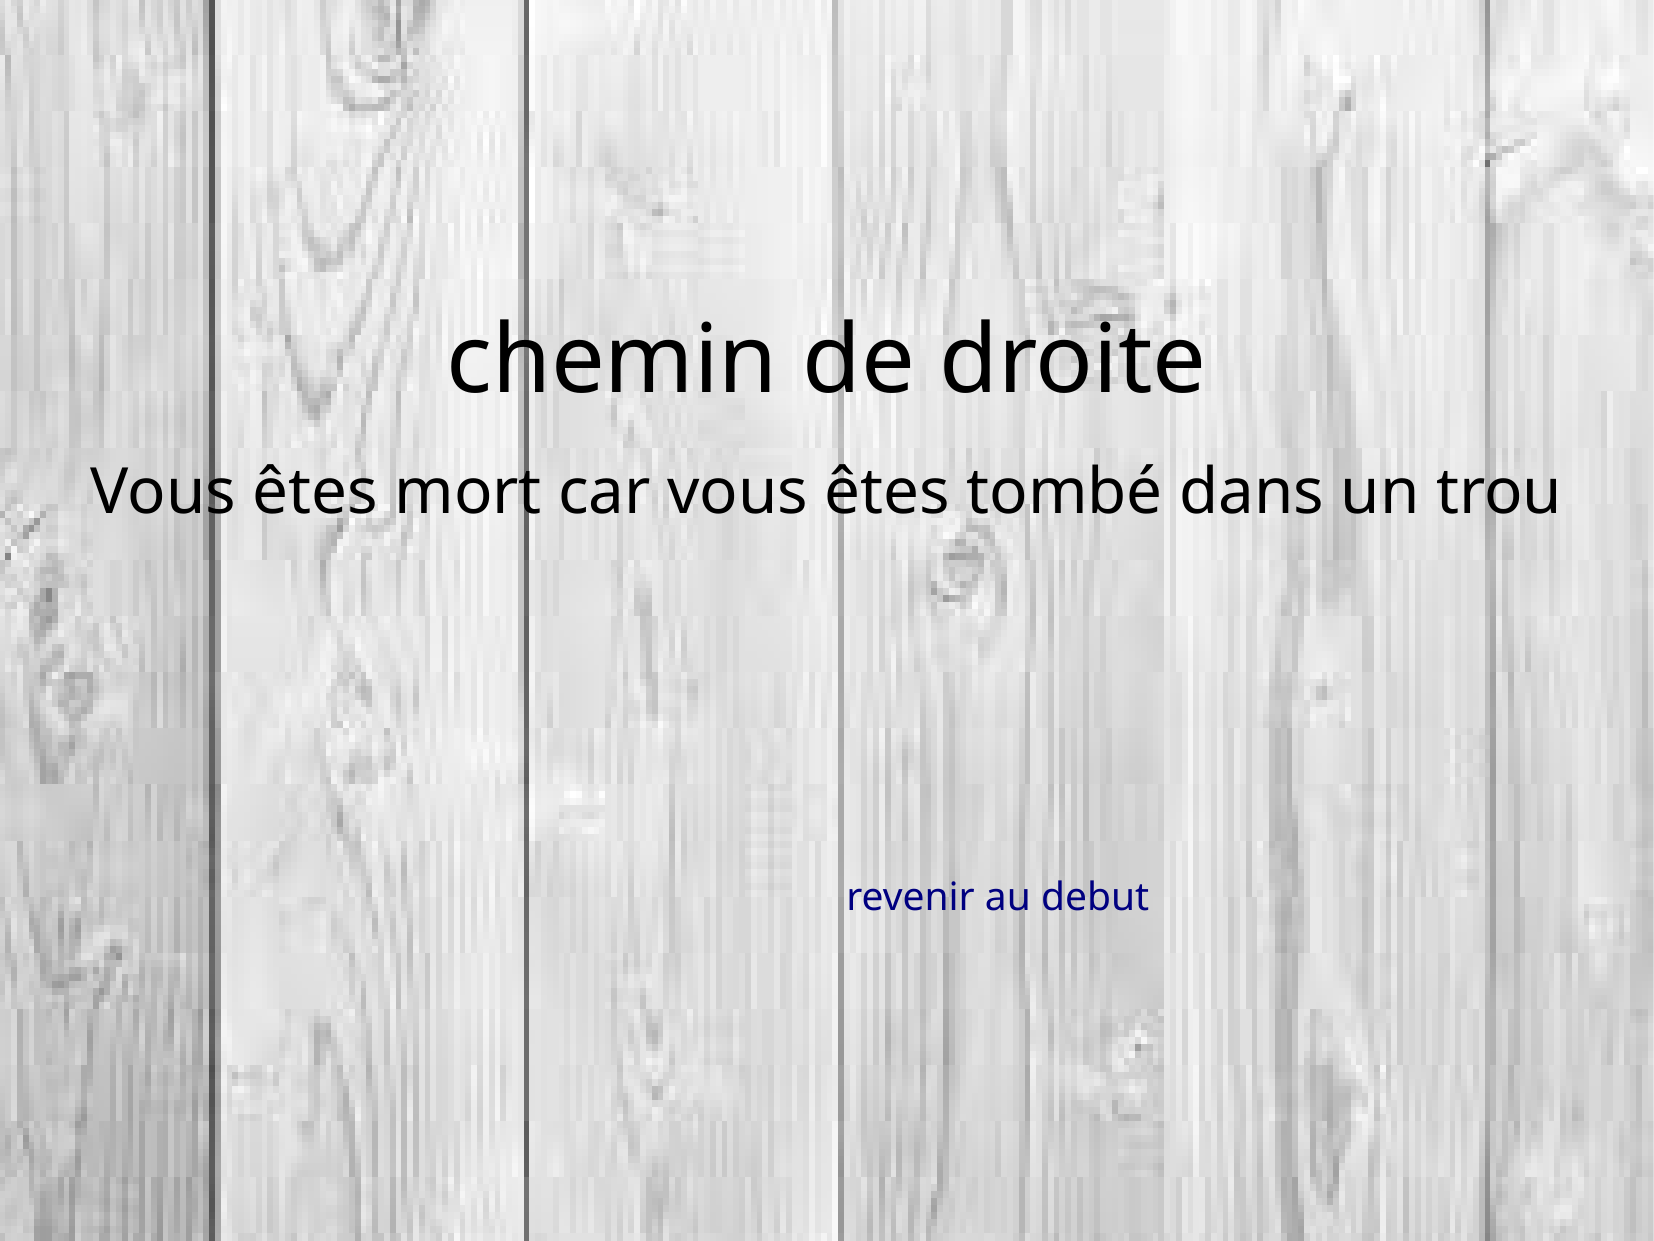

#
chemin de droite
Vous êtes mort car vous êtes tombé dans un trou
 revenir au debut